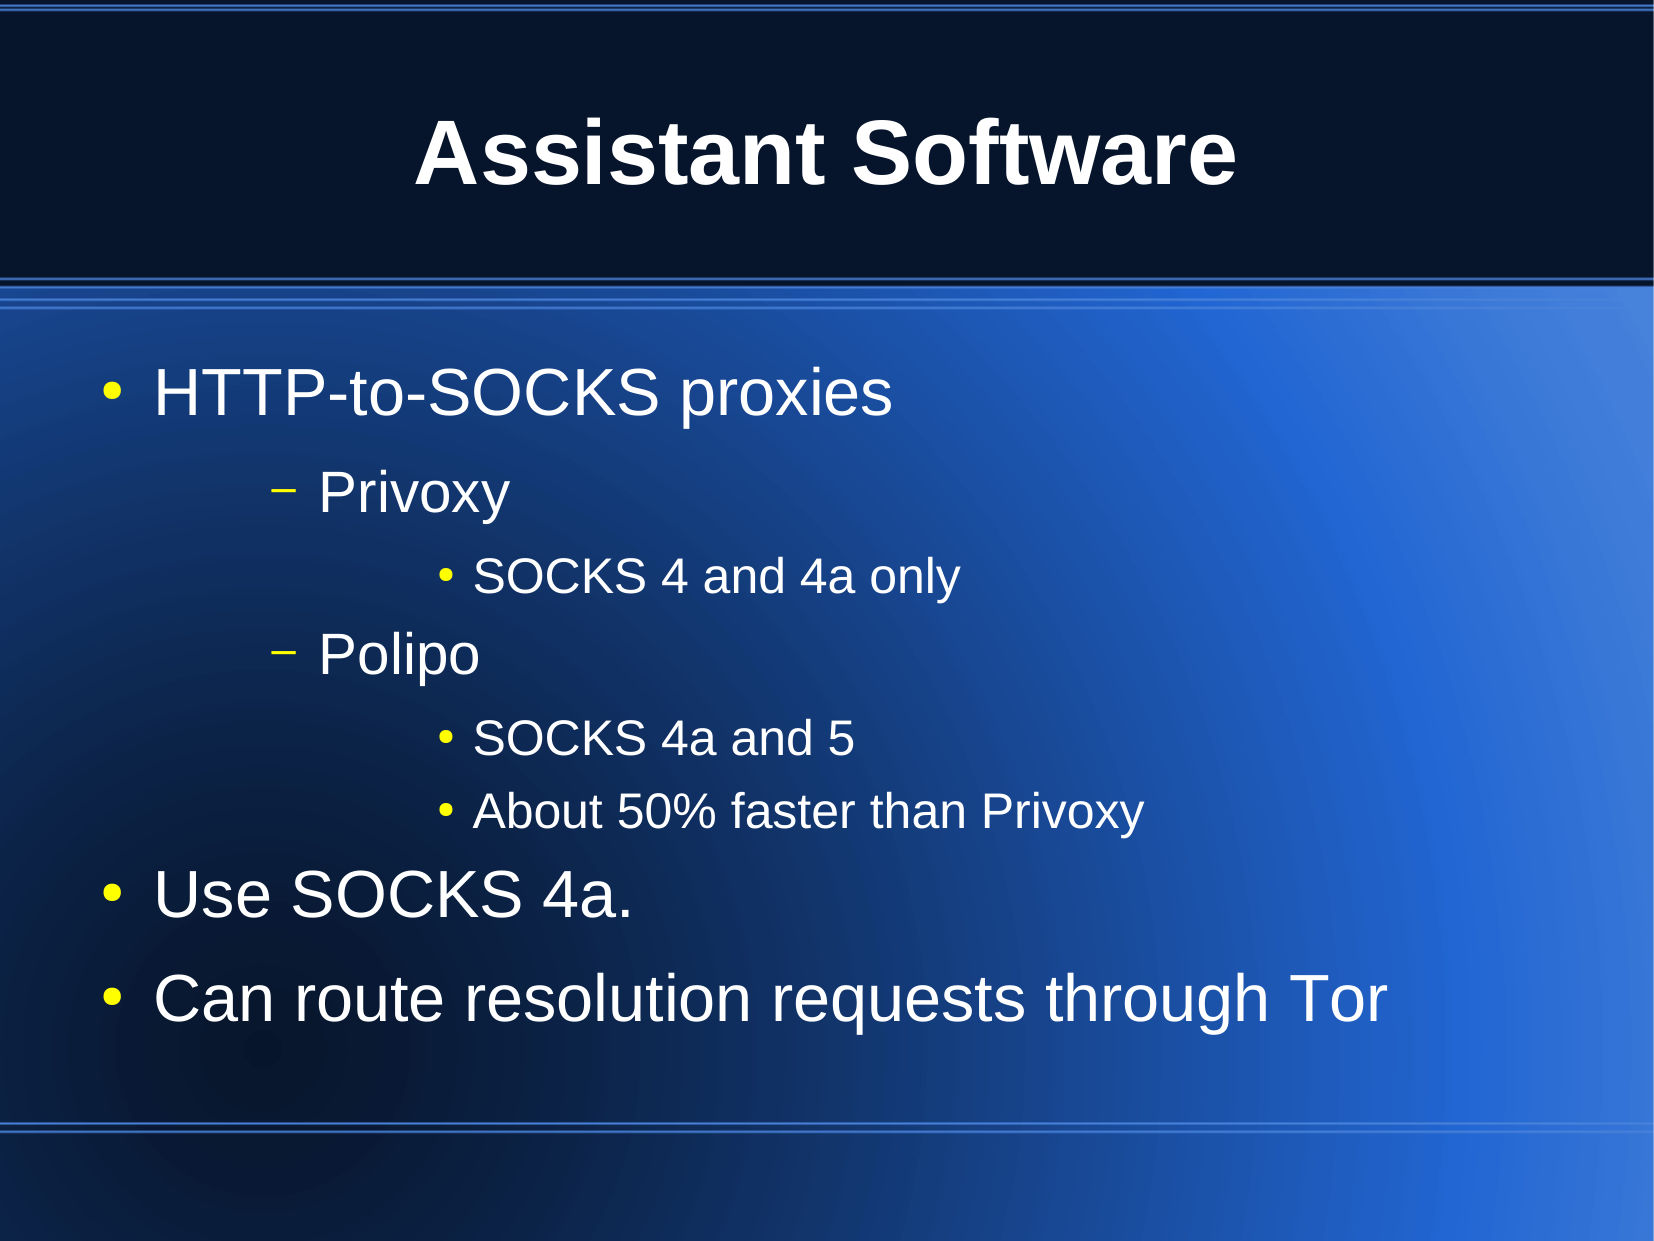

# Assistant Software
HTTP-to-SOCKS proxies
Privoxy
SOCKS 4 and 4a only
Polipo
SOCKS 4a and 5
About 50% faster than Privoxy
Use SOCKS 4a.
Can route resolution requests through Tor